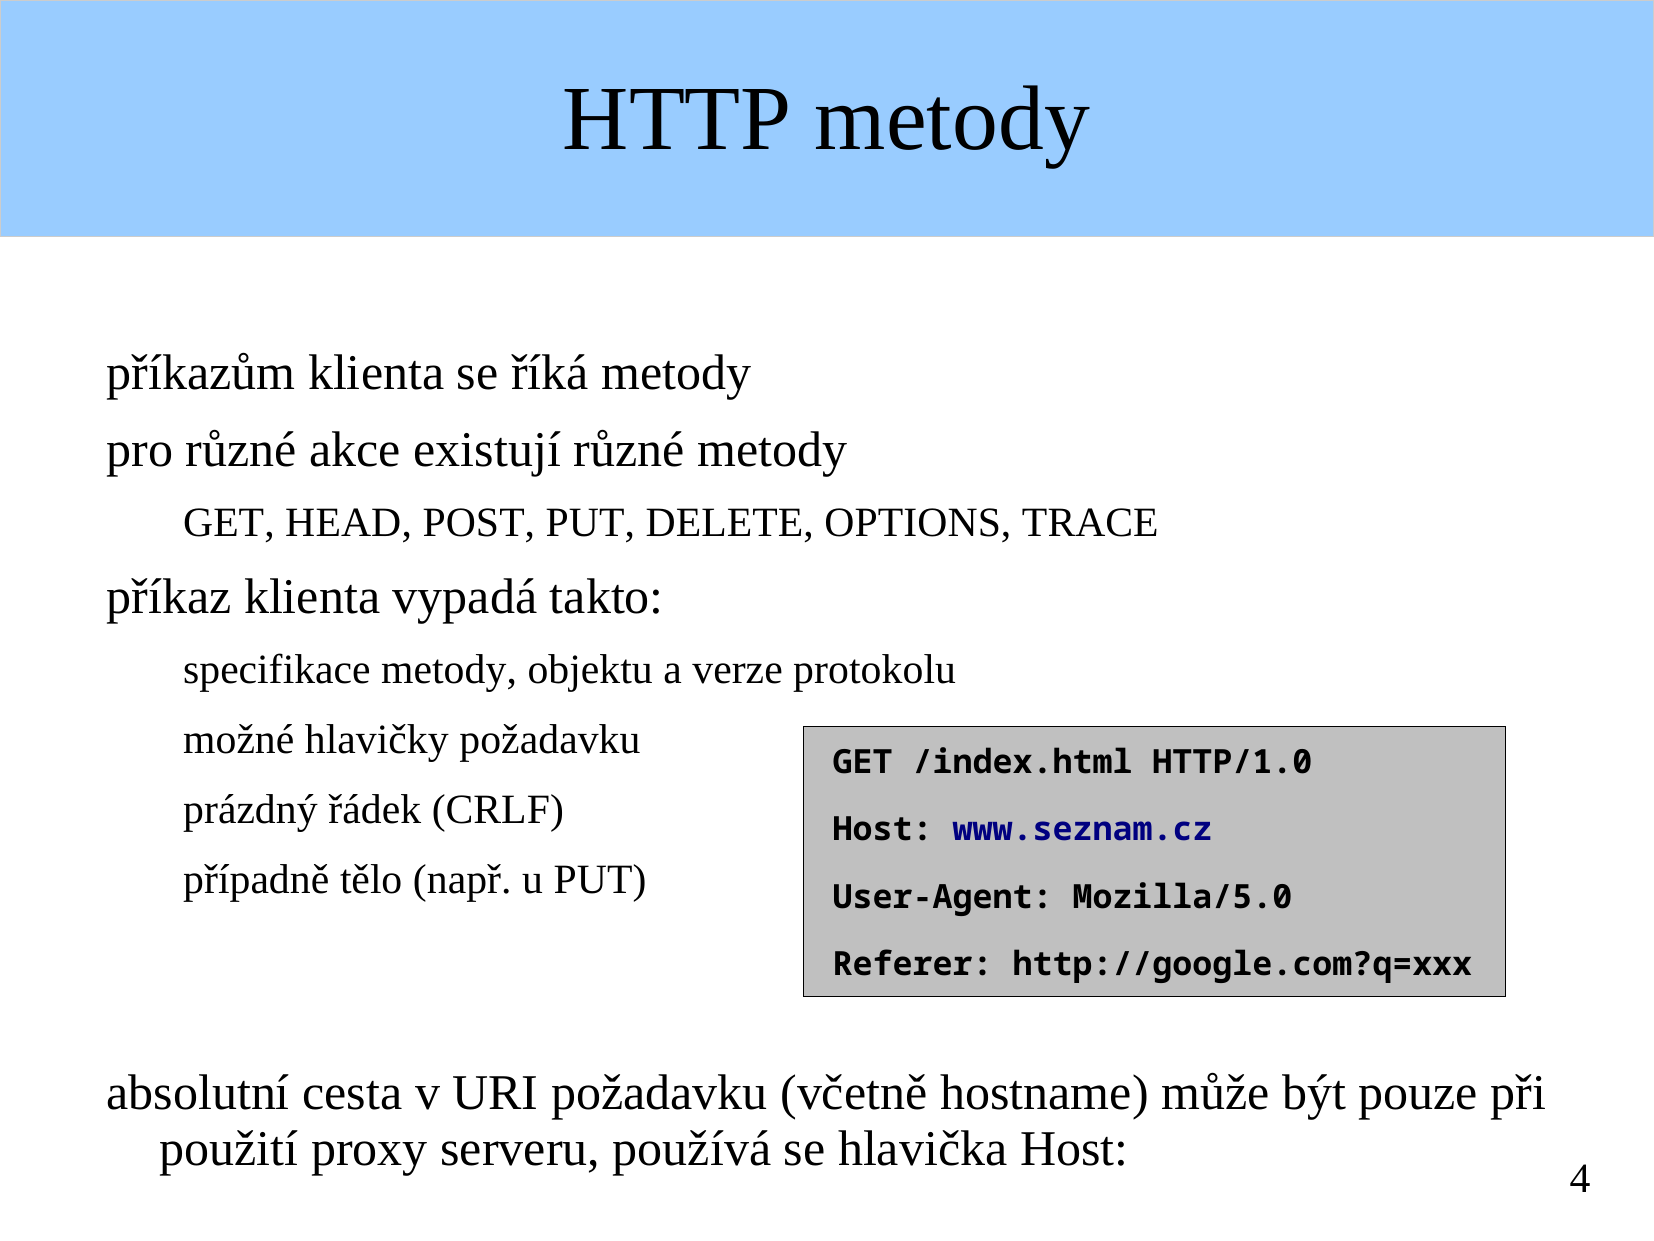

# HTTP metody
příkazům klienta se říká metody
pro různé akce existují různé metody
GET, HEAD, POST, PUT, DELETE, OPTIONS, TRACE
příkaz klienta vypadá takto:
specifikace metody, objektu a verze protokolu
možné hlavičky požadavku
prázdný řádek (CRLF)
případně tělo (např. u PUT)
absolutní cesta v URI požadavku (včetně hostname) může být pouze při použití proxy serveru, používá se hlavička Host:
GET /index.html HTTP/1.0
Host: www.seznam.cz
User-Agent: Mozilla/5.0
Referer: http://google.com?q=xxx